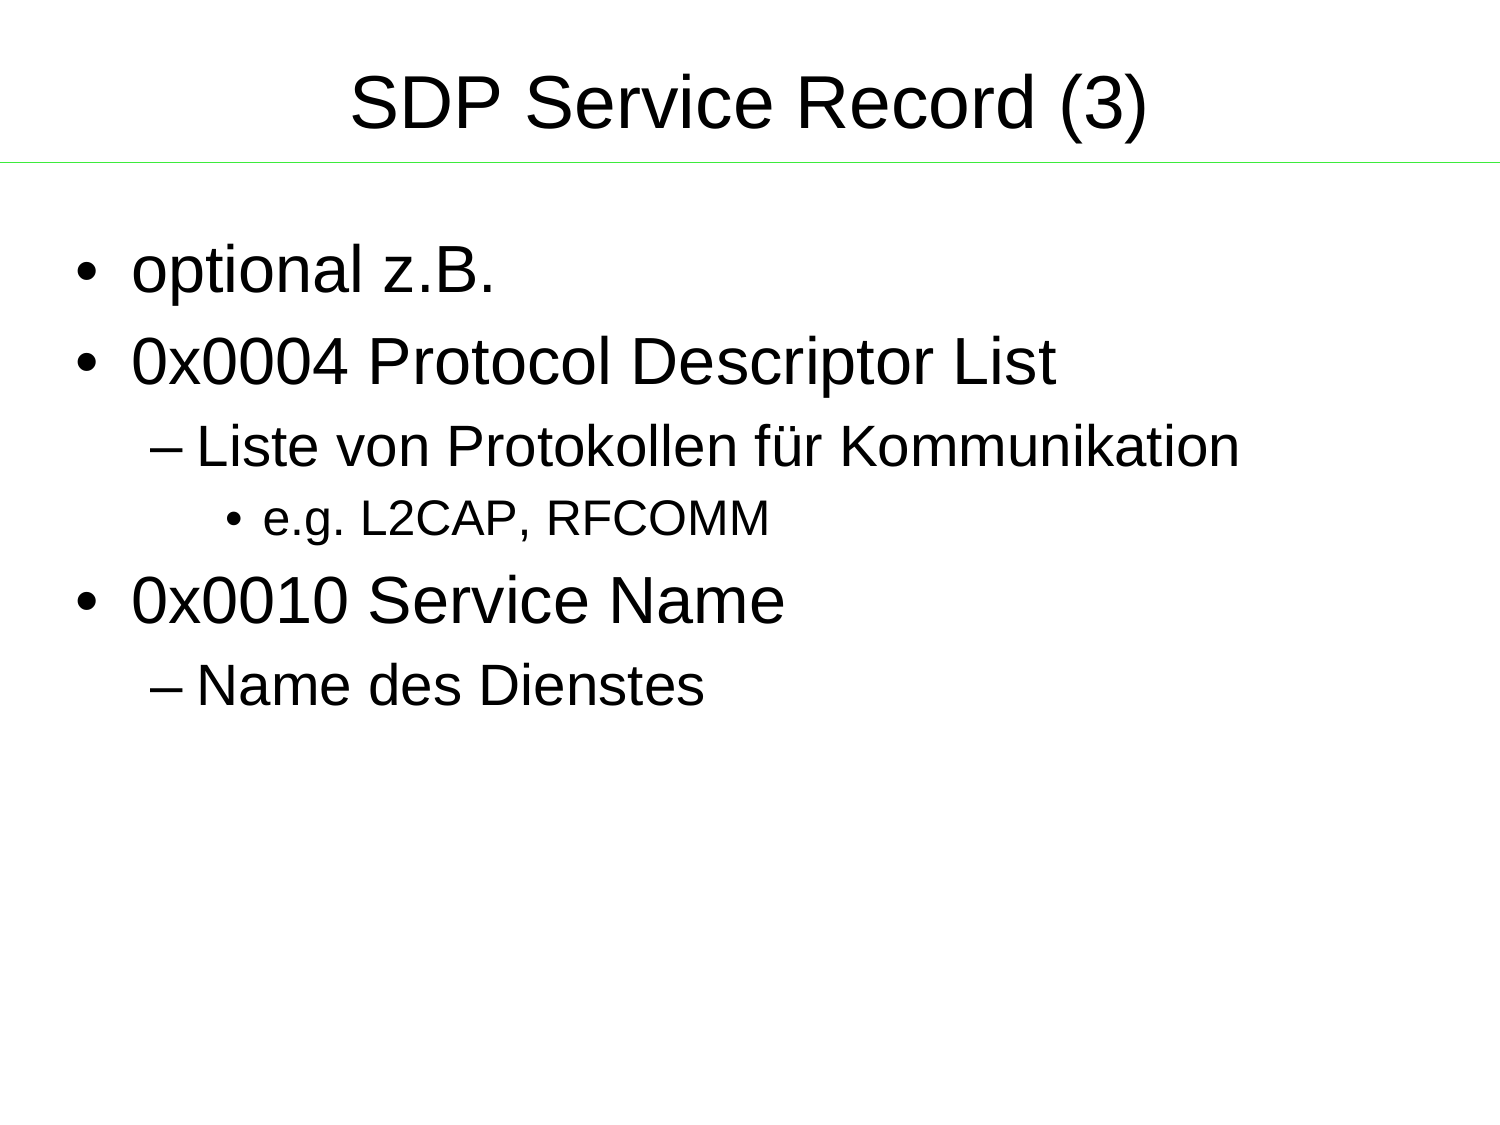

# SDP Service Record (3)
optional z.B.
0x0004 Protocol Descriptor List
Liste von Protokollen für Kommunikation
e.g. L2CAP, RFCOMM
0x0010 Service Name
Name des Dienstes